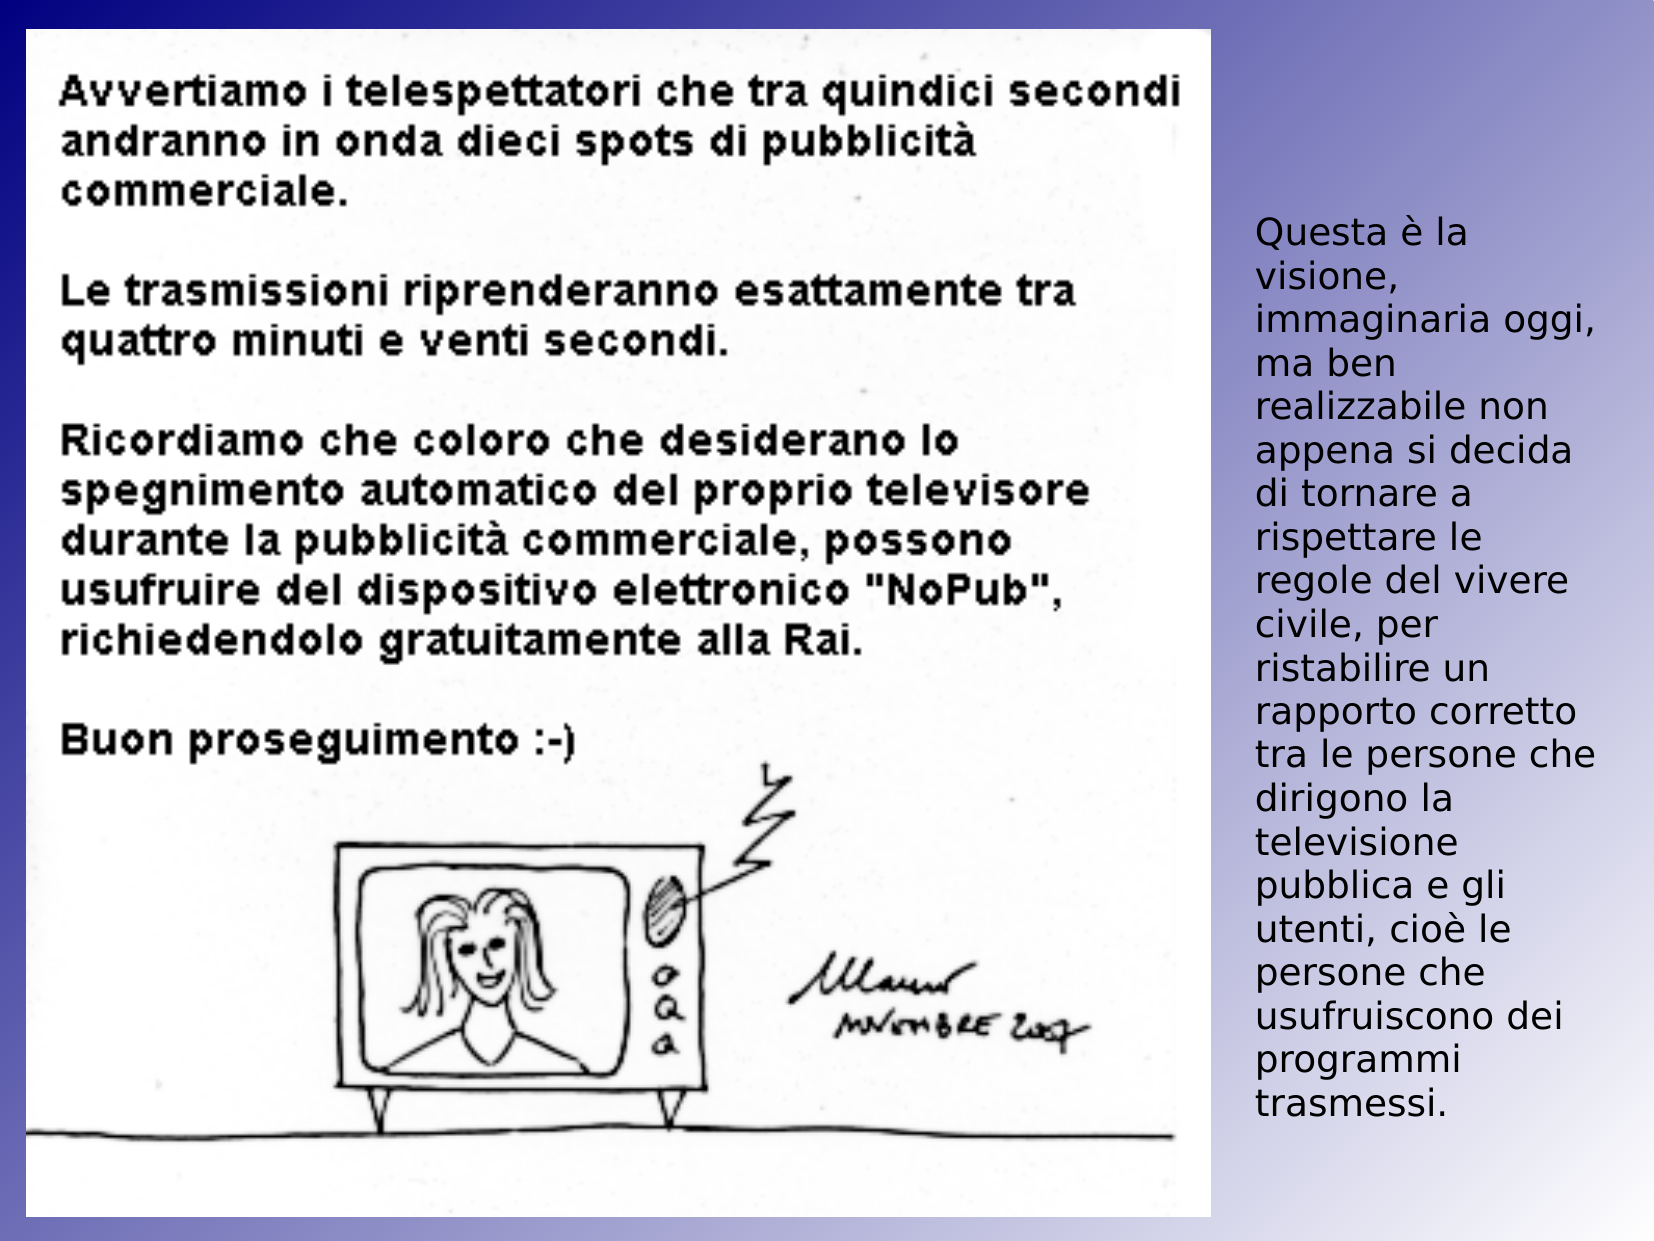

Questa è la visione, immaginaria oggi, ma ben realizzabile non appena si decida di tornare a rispettare le regole del vivere civile, per ristabilire un rapporto corretto tra le persone che dirigono la televisione pubblica e gli utenti, cioè le persone che usufruiscono dei programmi trasmessi.